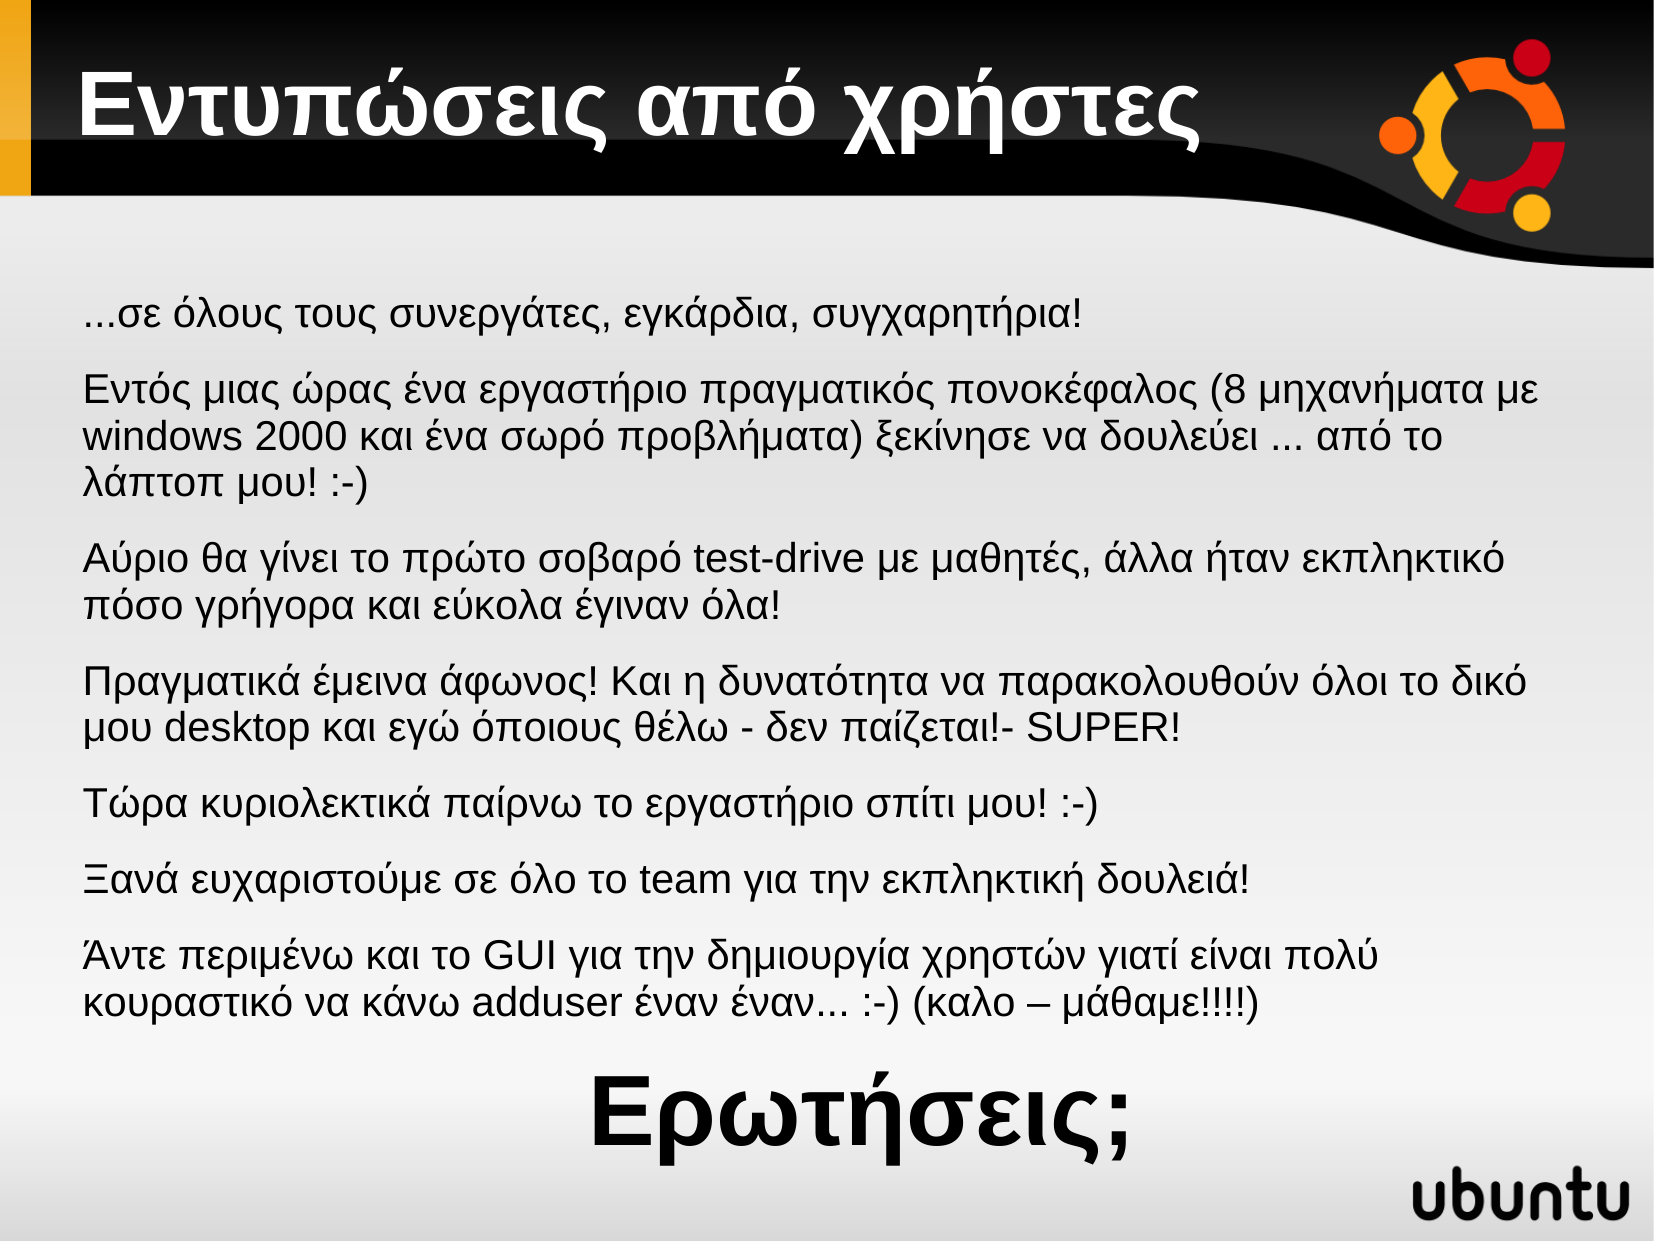

# Εντυπώσεις από χρήστες
...σε όλους τους συνεργάτες, εγκάρδια, συγχαρητήρια!
Εντός μιας ώρας ένα εργαστήριο πραγματικός πονοκέφαλος (8 μηχανήματα με windows 2000 και ένα σωρό προβλήματα) ξεκίνησε να δουλεύει ... από το λάπτοπ μου! :-)
Αύριο θα γίνει το πρώτο σοβαρό test-drive με μαθητές, άλλα ήταν εκπληκτικό πόσο γρήγορα και εύκολα έγιναν όλα!
Πραγματικά έμεινα άφωνος! Και η δυνατότητα να παρακολουθούν όλοι το δικό μου desktop και εγώ όποιους θέλω - δεν παίζεται!- SUPER!
Τώρα κυριολεκτικά παίρνω το εργαστήριο σπίτι μου! :-)
Ξανά ευχαριστούμε σε όλο το team για την εκπληκτική δουλειά!
Άντε περιμένω και το GUI για την δημιουργία χρηστών γιατί είναι πολύ κουραστικό να κάνω adduser έναν έναν... :-) (καλο – μάθαμε!!!!)
Ερωτήσεις;